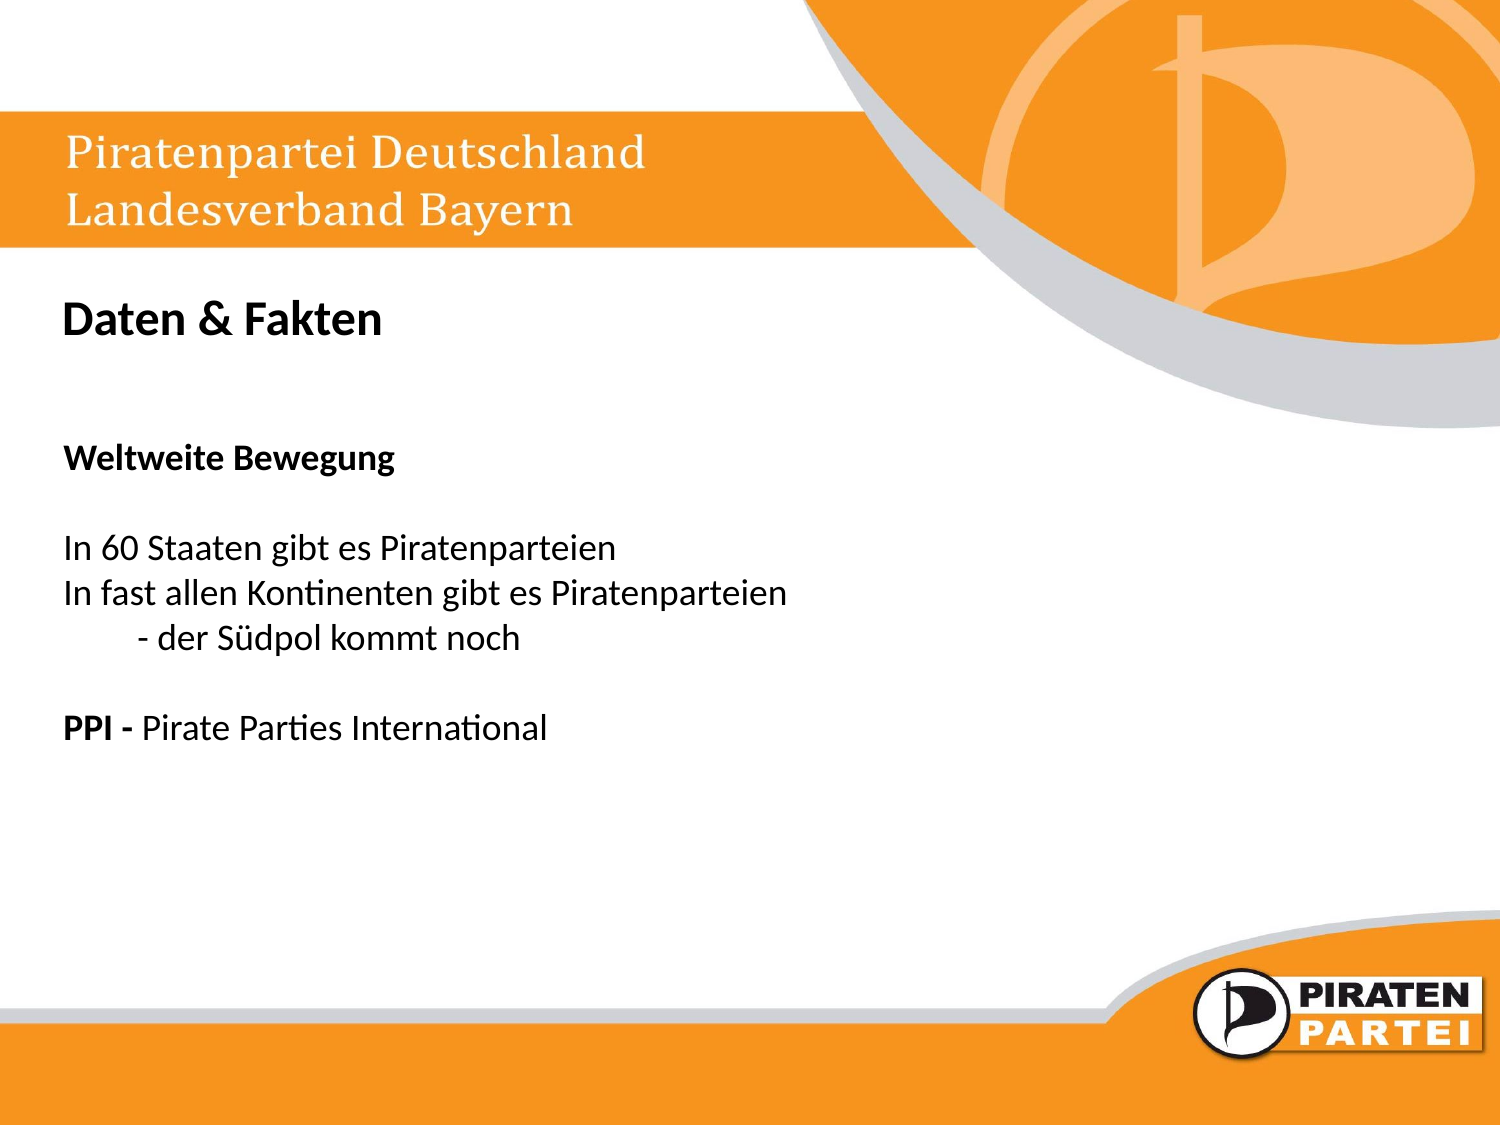

Daten & Fakten
Weltweite Bewegung
In 60 Staaten gibt es Piratenparteien
In fast allen Kontinenten gibt es Piratenparteien
	- der Südpol kommt noch
PPI - Pirate Parties International